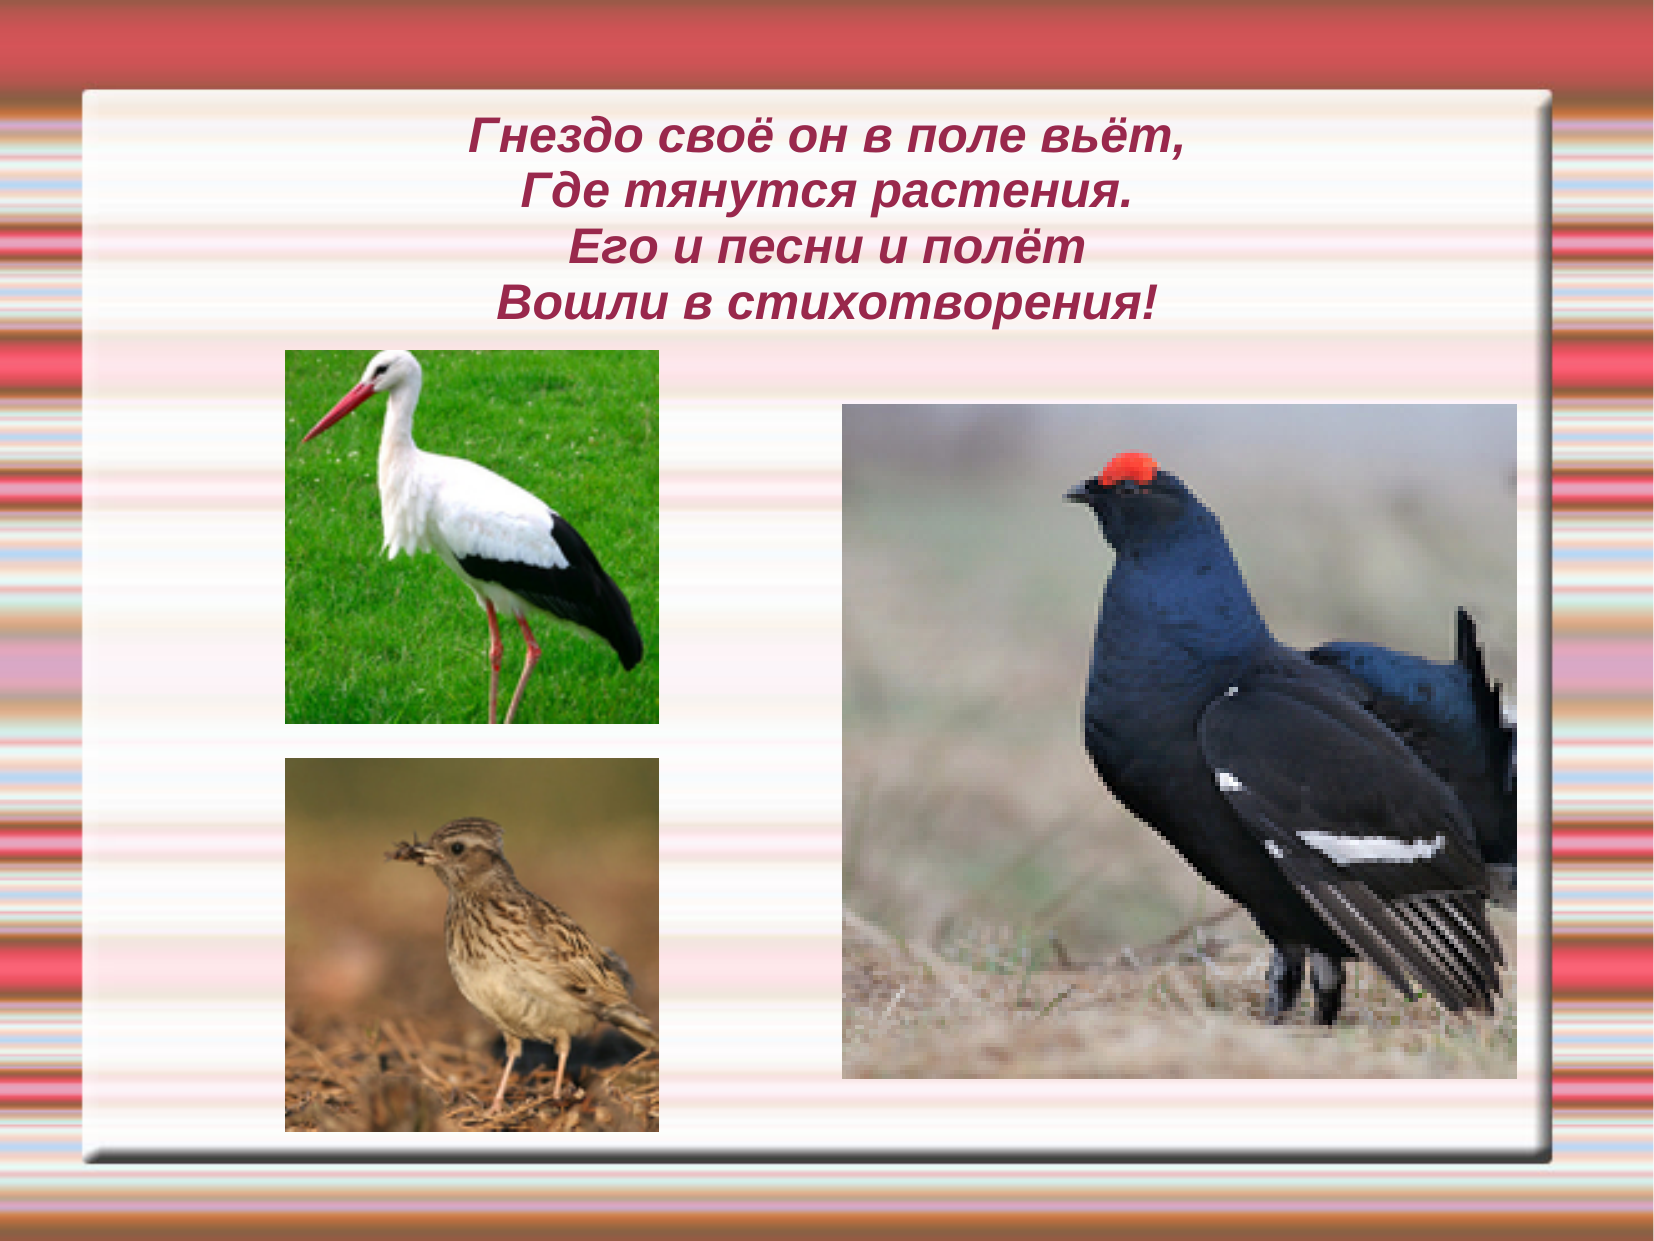

# Гнездо своё он в поле вьёт, Где тянутся растения. Его и песни и полёт Вошли в стихотворения!